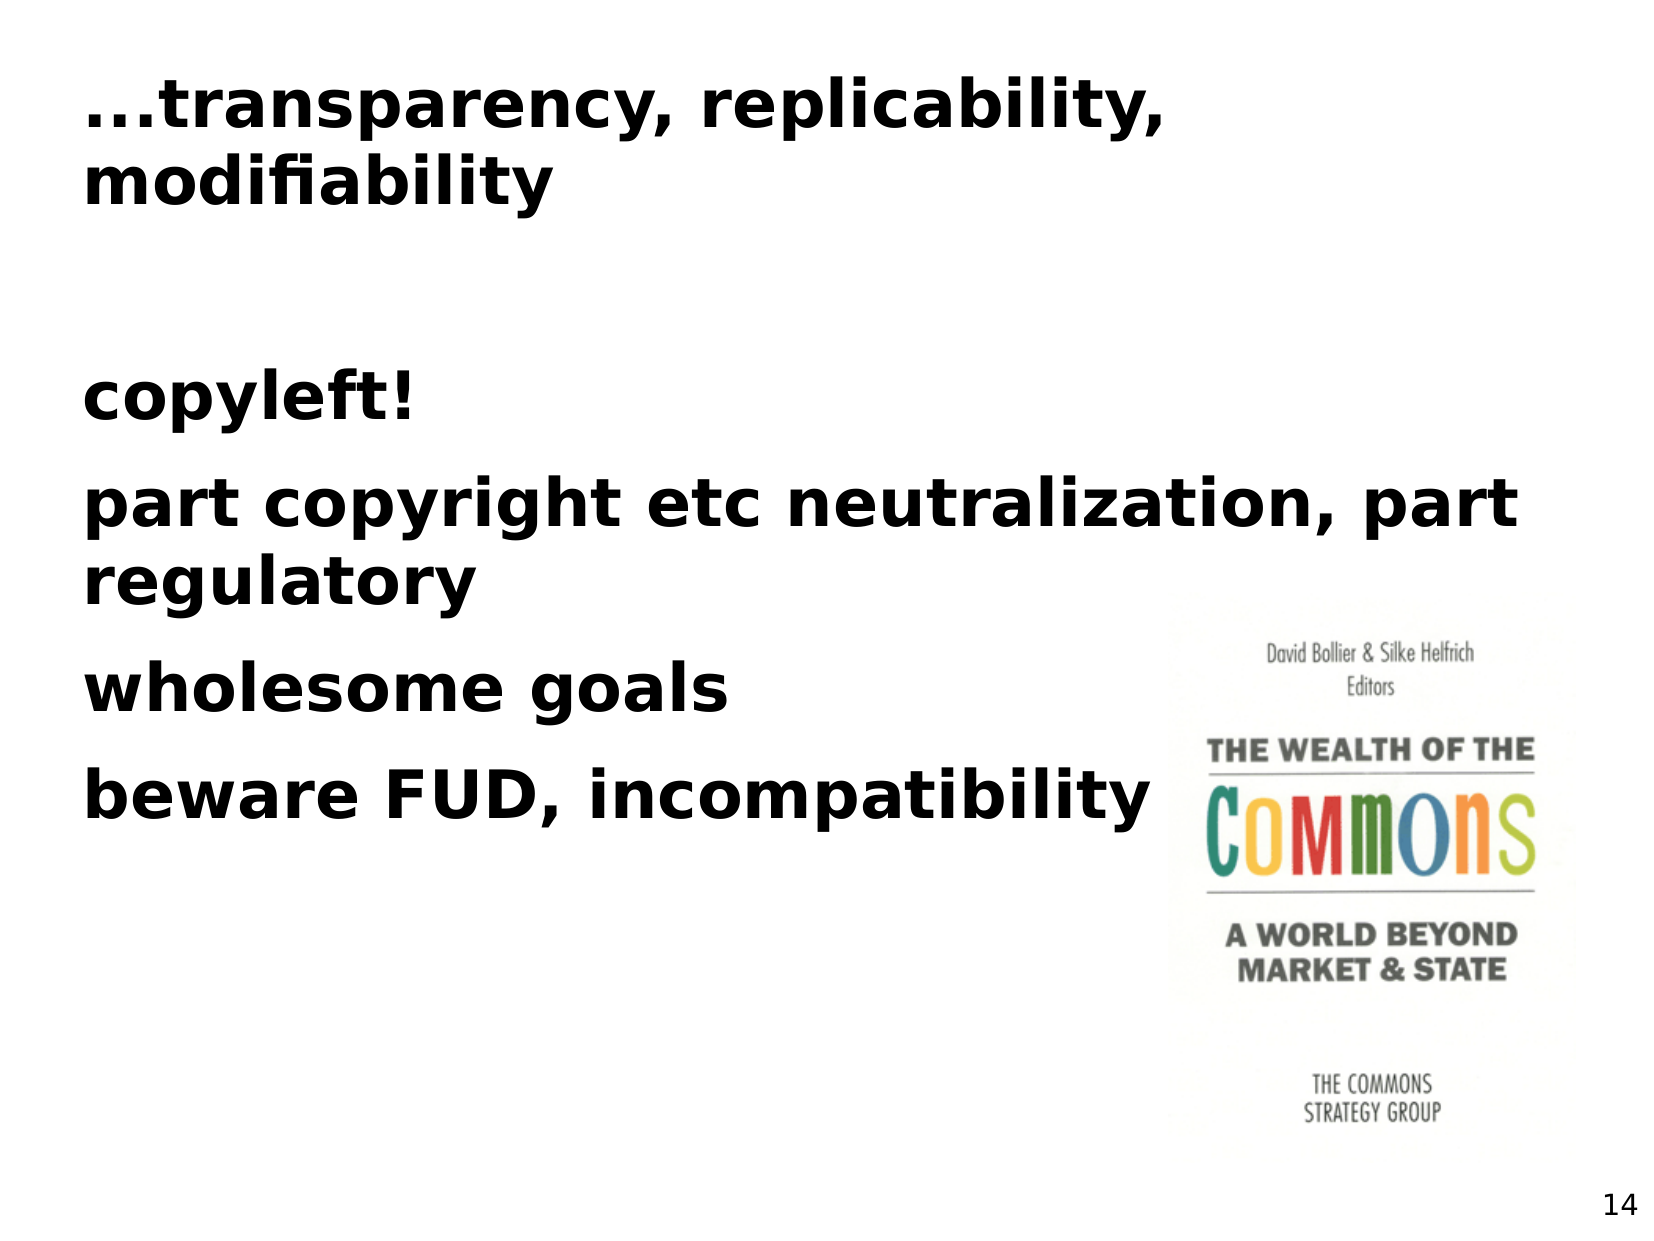

# ...transparency, replicability, modifiability
copyleft!
part copyright etc neutralization, part regulatory
wholesome goals
beware FUD, incompatibility